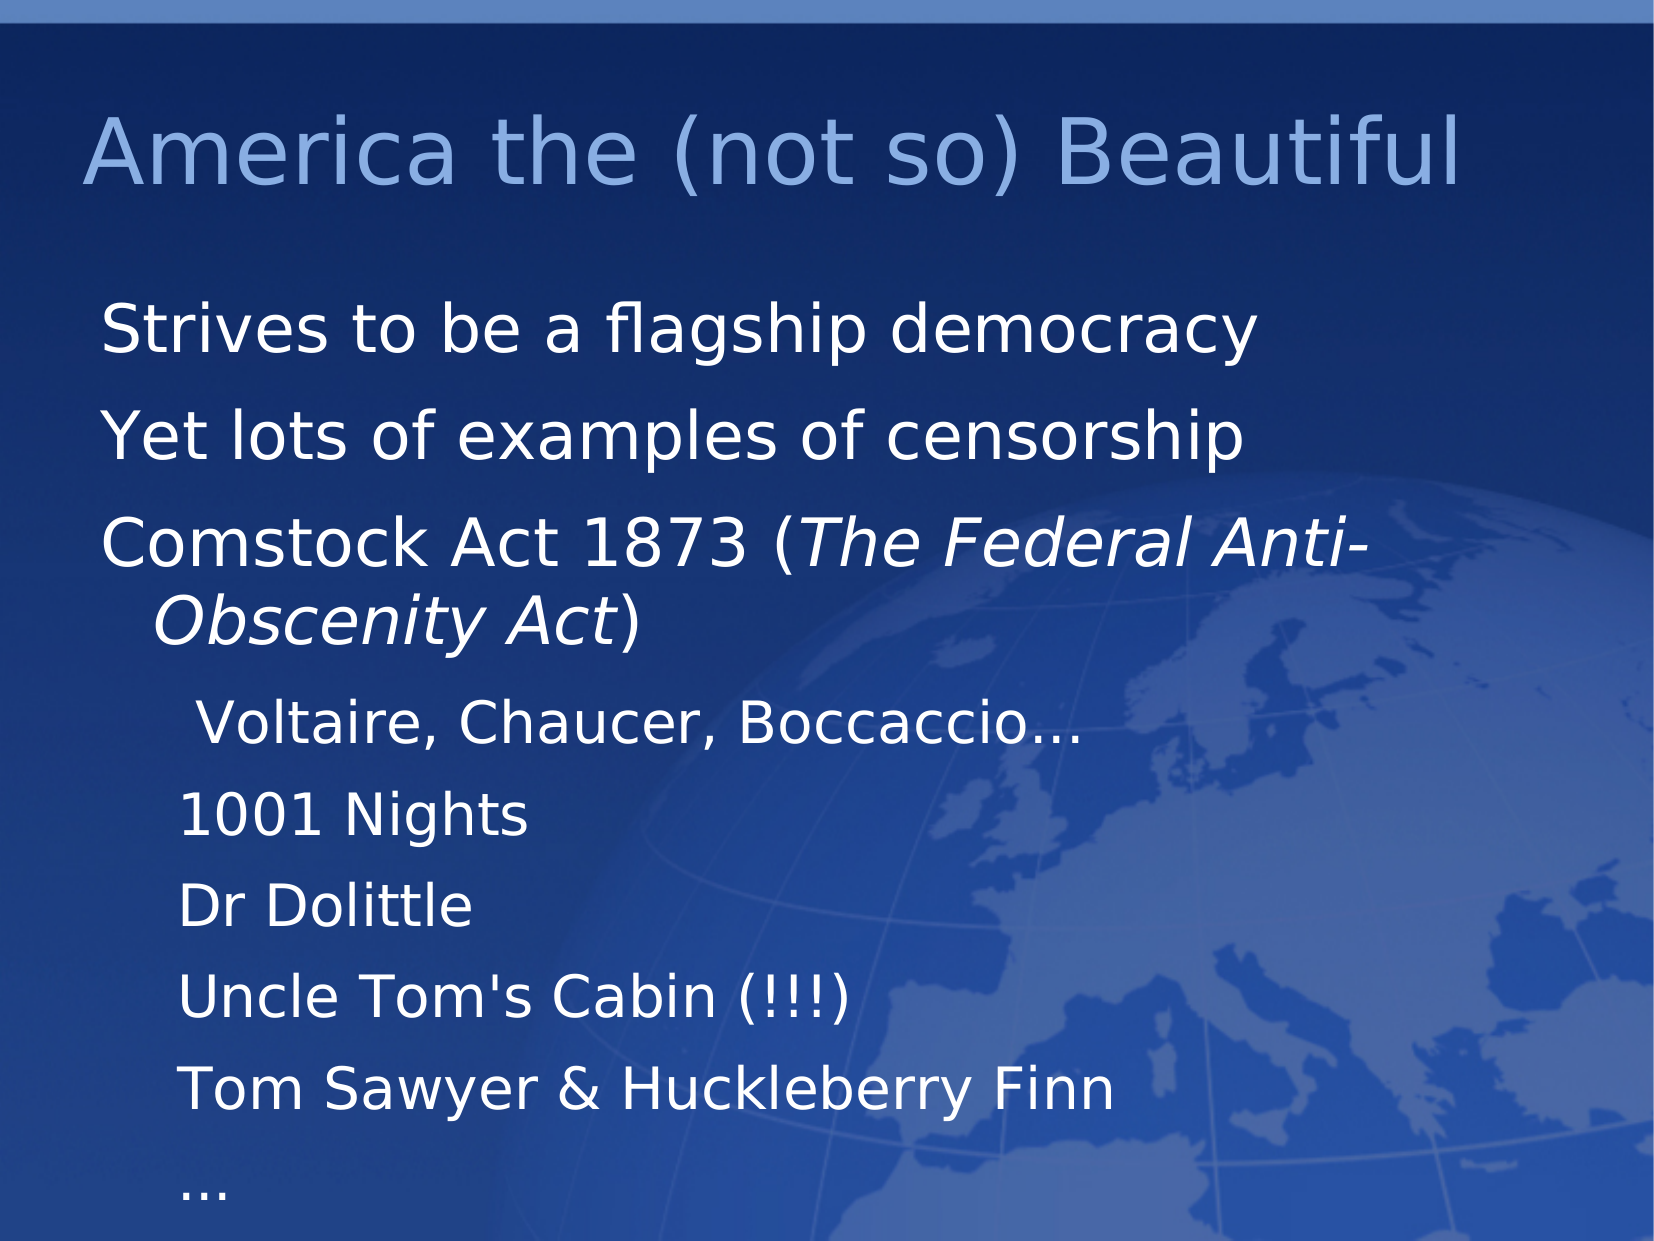

# America the (not so) Beautiful
Strives to be a flagship democracy
Yet lots of examples of censorship
Comstock Act 1873 (The Federal Anti-Obscenity Act)
 Voltaire, Chaucer, Boccaccio...
1001 Nights
Dr Dolittle
Uncle Tom's Cabin (!!!)
Tom Sawyer & Huckleberry Finn
...